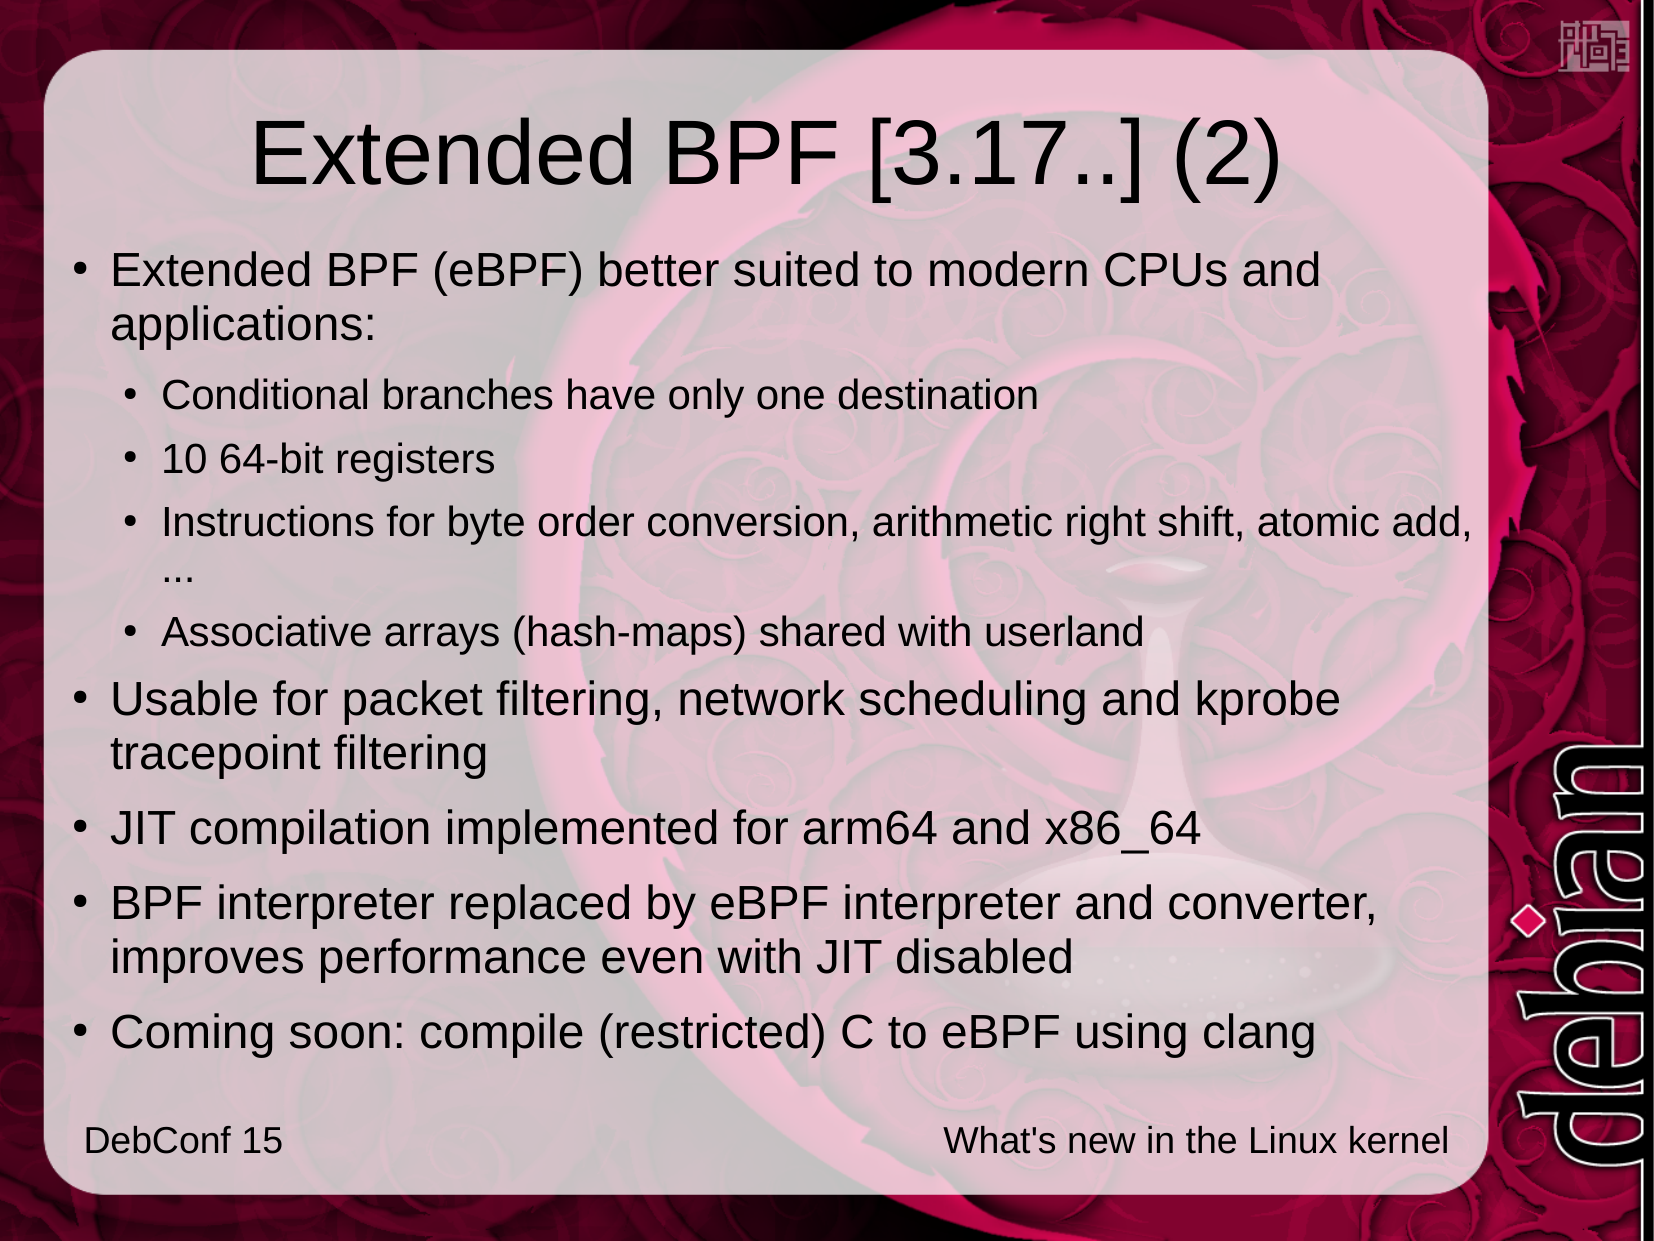

# Extended BPF [3.17..] (2)
Extended BPF (eBPF) better suited to modern CPUs and applications:
Conditional branches have only one destination
10 64-bit registers
Instructions for byte order conversion, arithmetic right shift, atomic add, ...
Associative arrays (hash-maps) shared with userland
Usable for packet filtering, network scheduling and kprobe tracepoint filtering
JIT compilation implemented for arm64 and x86_64
BPF interpreter replaced by eBPF interpreter and converter, improves performance even with JIT disabled
Coming soon: compile (restricted) C to eBPF using clang
DebConf 15
What's new in the Linux kernel